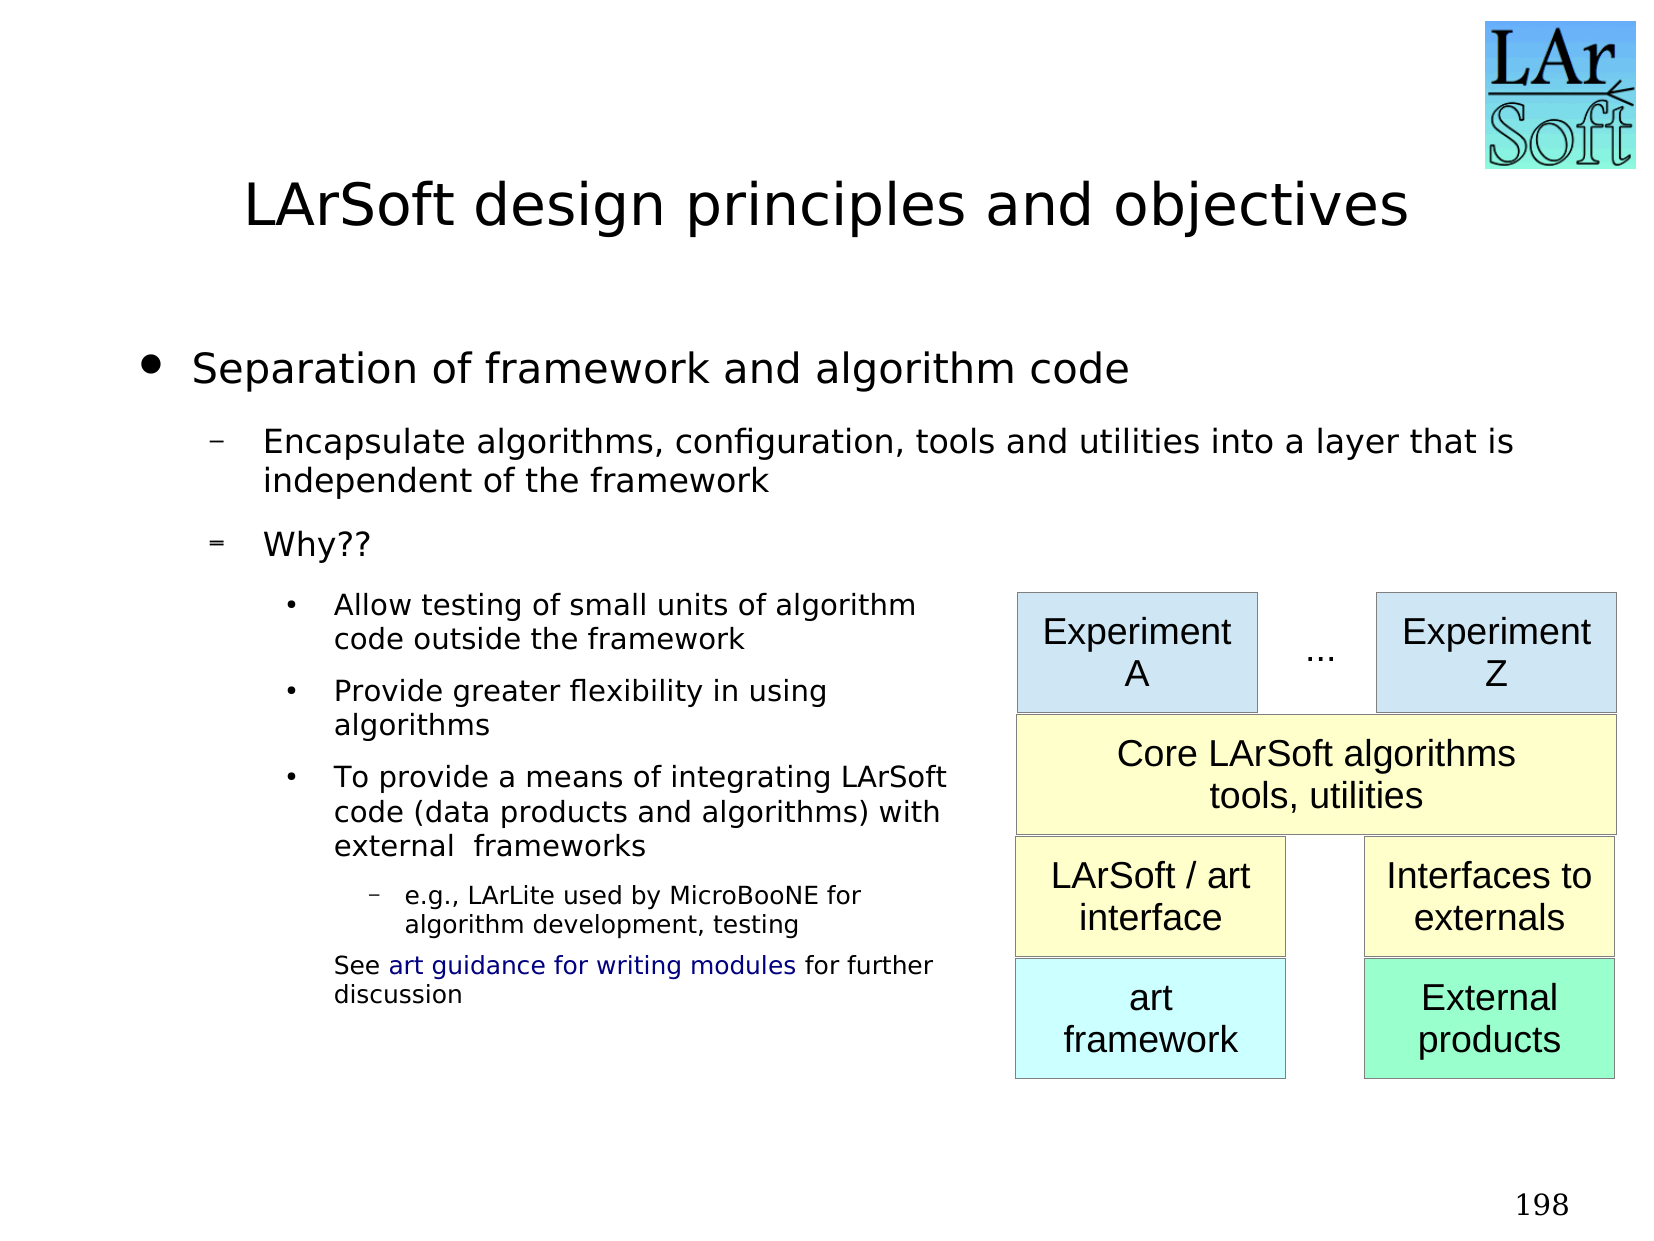

# LArSoft design principles and objectives
Separation of framework and algorithm code
Encapsulate algorithms, configuration, tools and utilities into a layer that is independent of the framework
Why??
Allow testing of small units of algorithm code outside the framework
Provide greater flexibility in using algorithms
To provide a means of integrating LArSoft code (data products and algorithms) with external frameworks
e.g., LArLite used by MicroBooNE for algorithm development, testing
See art guidance for writing modules for further discussion
Experiment
A
Experiment
Z
...
Core LArSoft algorithms
tools, utilities
LArSoft / art
interface
Interfaces to
externals
art
framework
External
products
198